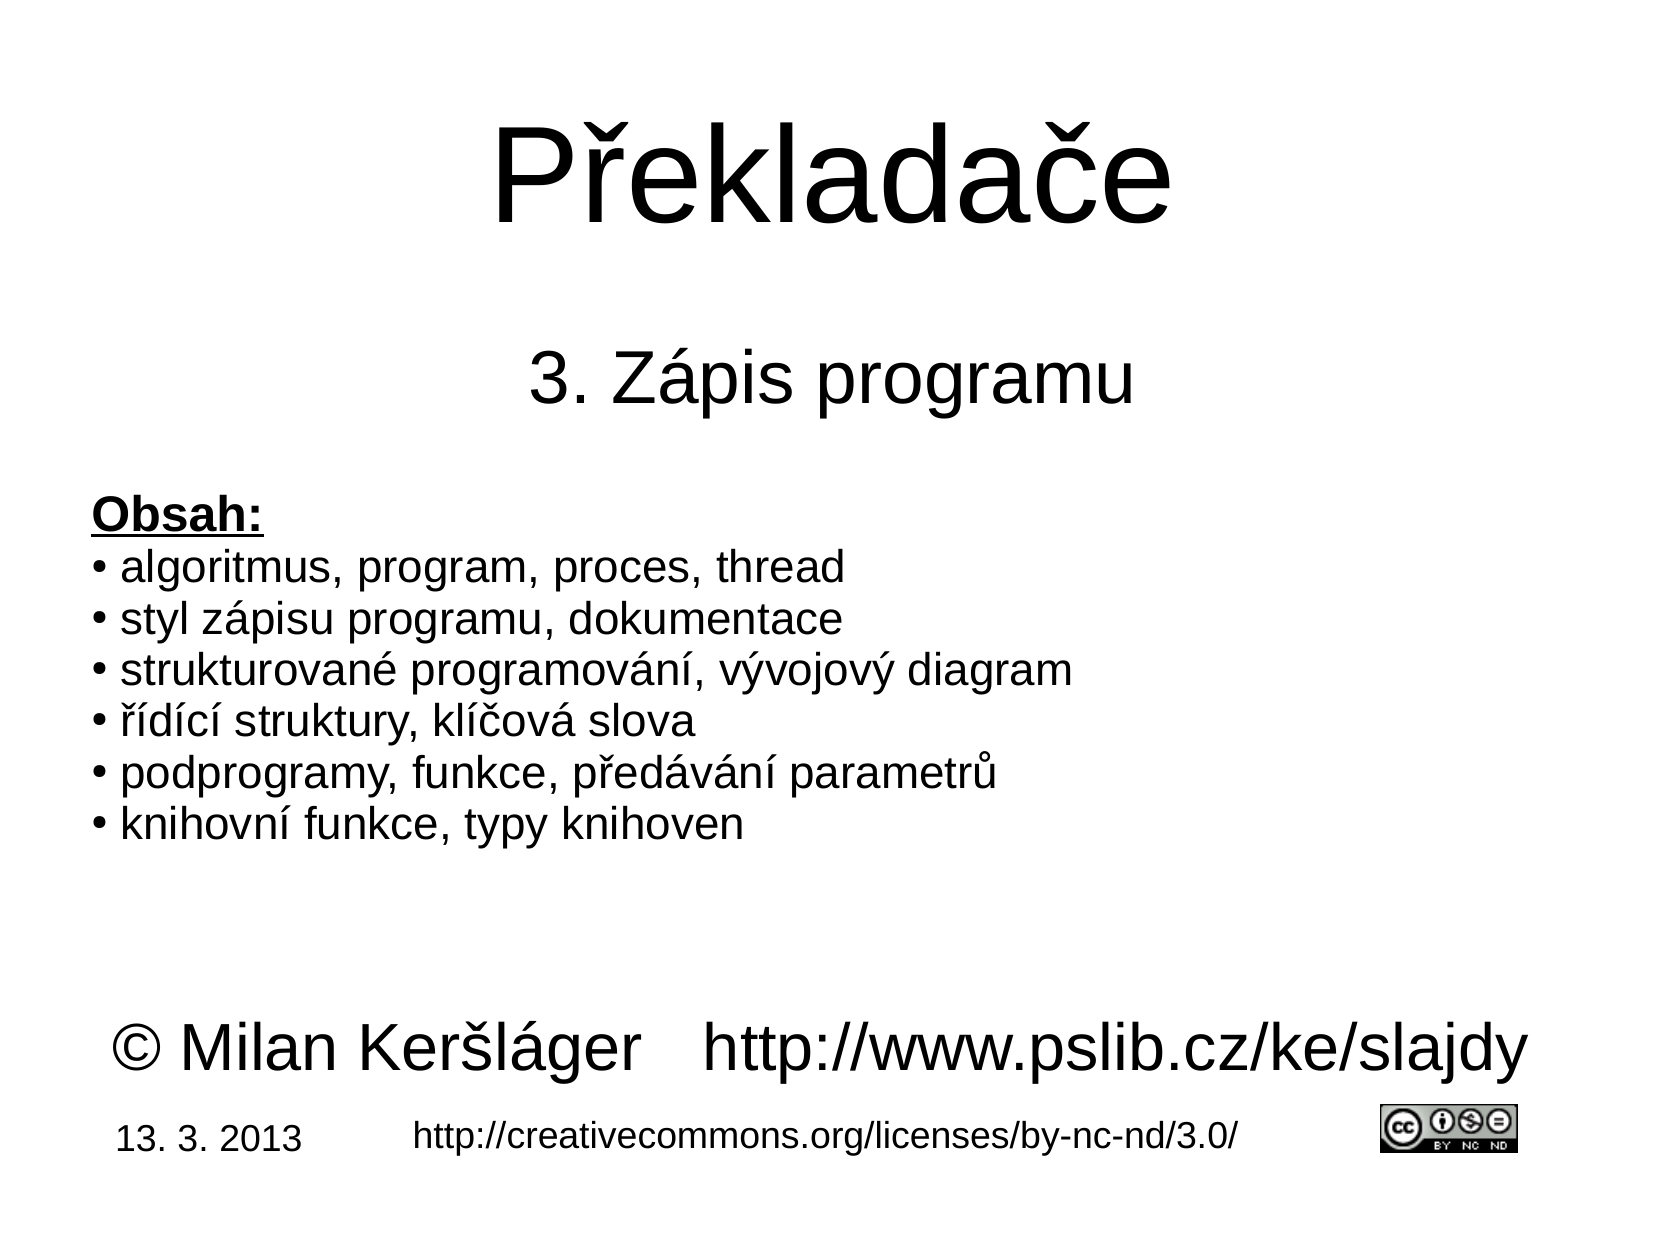

# Překladače 3. Zápis programu
Obsah:
 algoritmus, program, proces, thread
 styl zápisu programu, dokumentace
 strukturované programování, vývojový diagram
 řídící struktury, klíčová slova
 podprogramy, funkce, předávání parametrů
 knihovní funkce, typy knihoven
© Milan Keršláger	http://www.pslib.cz/ke/slajdy
http://creativecommons.org/licenses/by-nc-nd/3.0/
13. 3. 2013